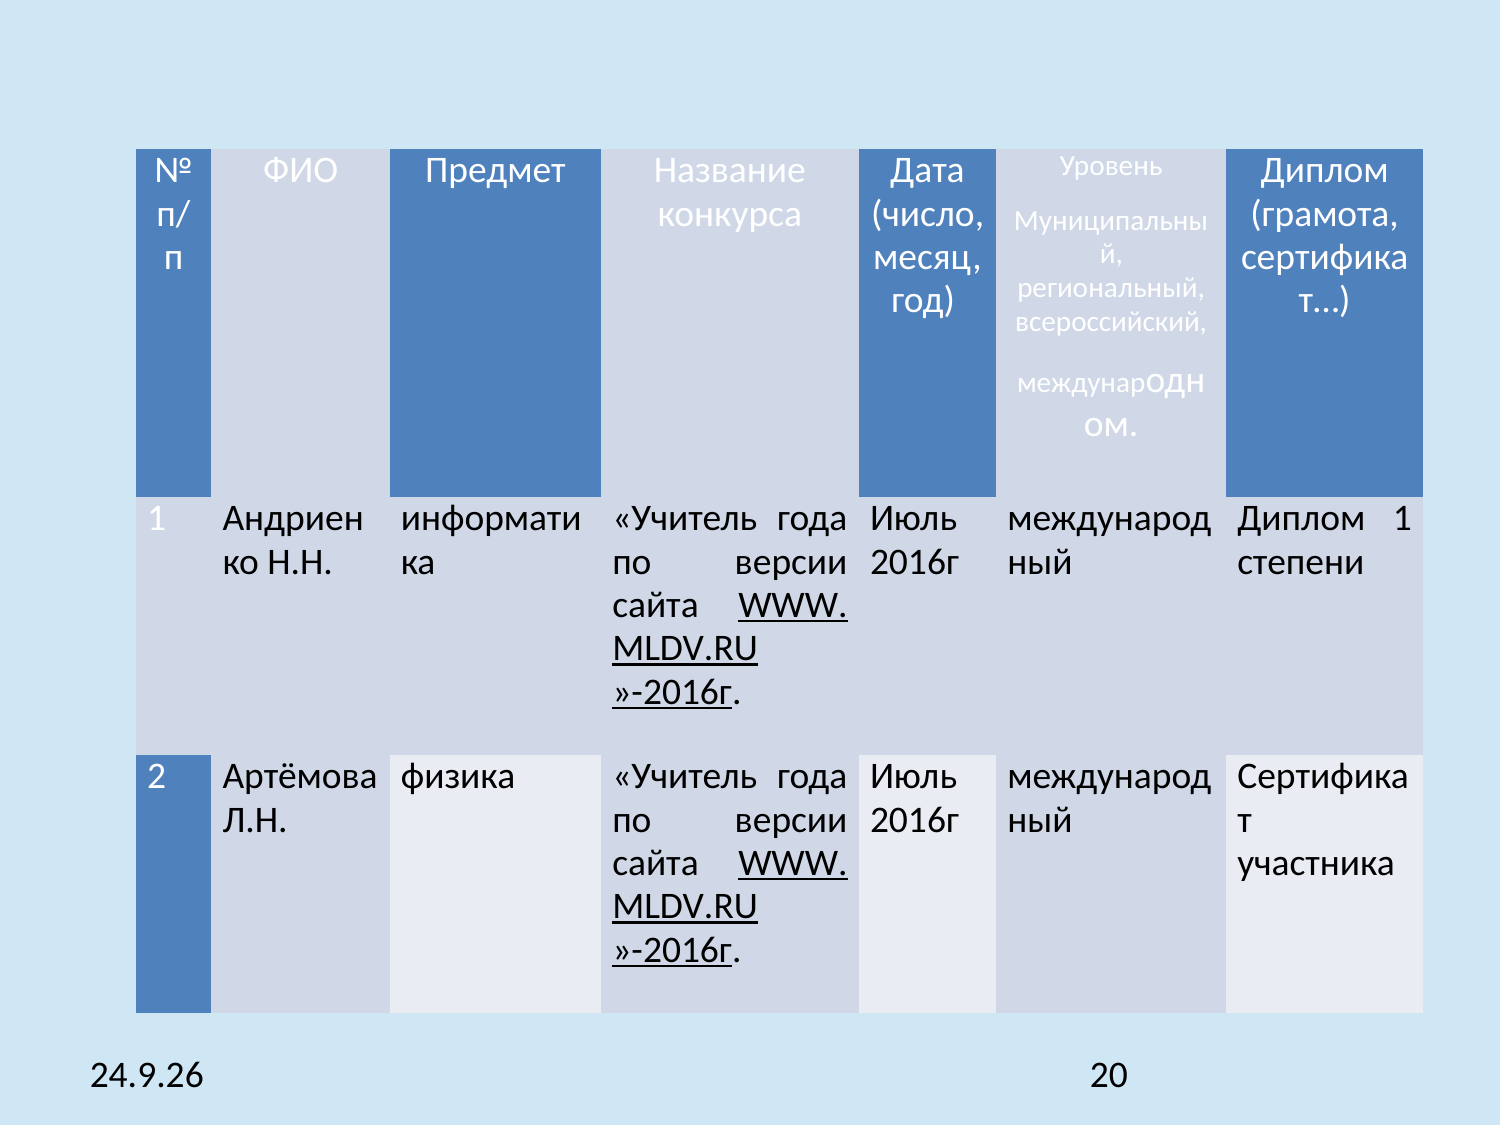

#
| № п/п | ФИО | Предмет | Название конкурса | Дата (число, месяц, год) | Уровень Муниципальный, региональный, всероссийский, международном. | Диплом (грамота, сертификат…) |
| --- | --- | --- | --- | --- | --- | --- |
| 1 | Андриенко Н.Н. | информатика | «Учитель года по версии сайта WWW.MLDV.RU»-2016г. | Июль 2016г | международный | Диплом 1 степени |
| 2 | Артёмова Л.Н. | физика | «Учитель года по версии сайта WWW.MLDV.RU»-2016г. | Июль 2016г | международный | Сертификат участника |